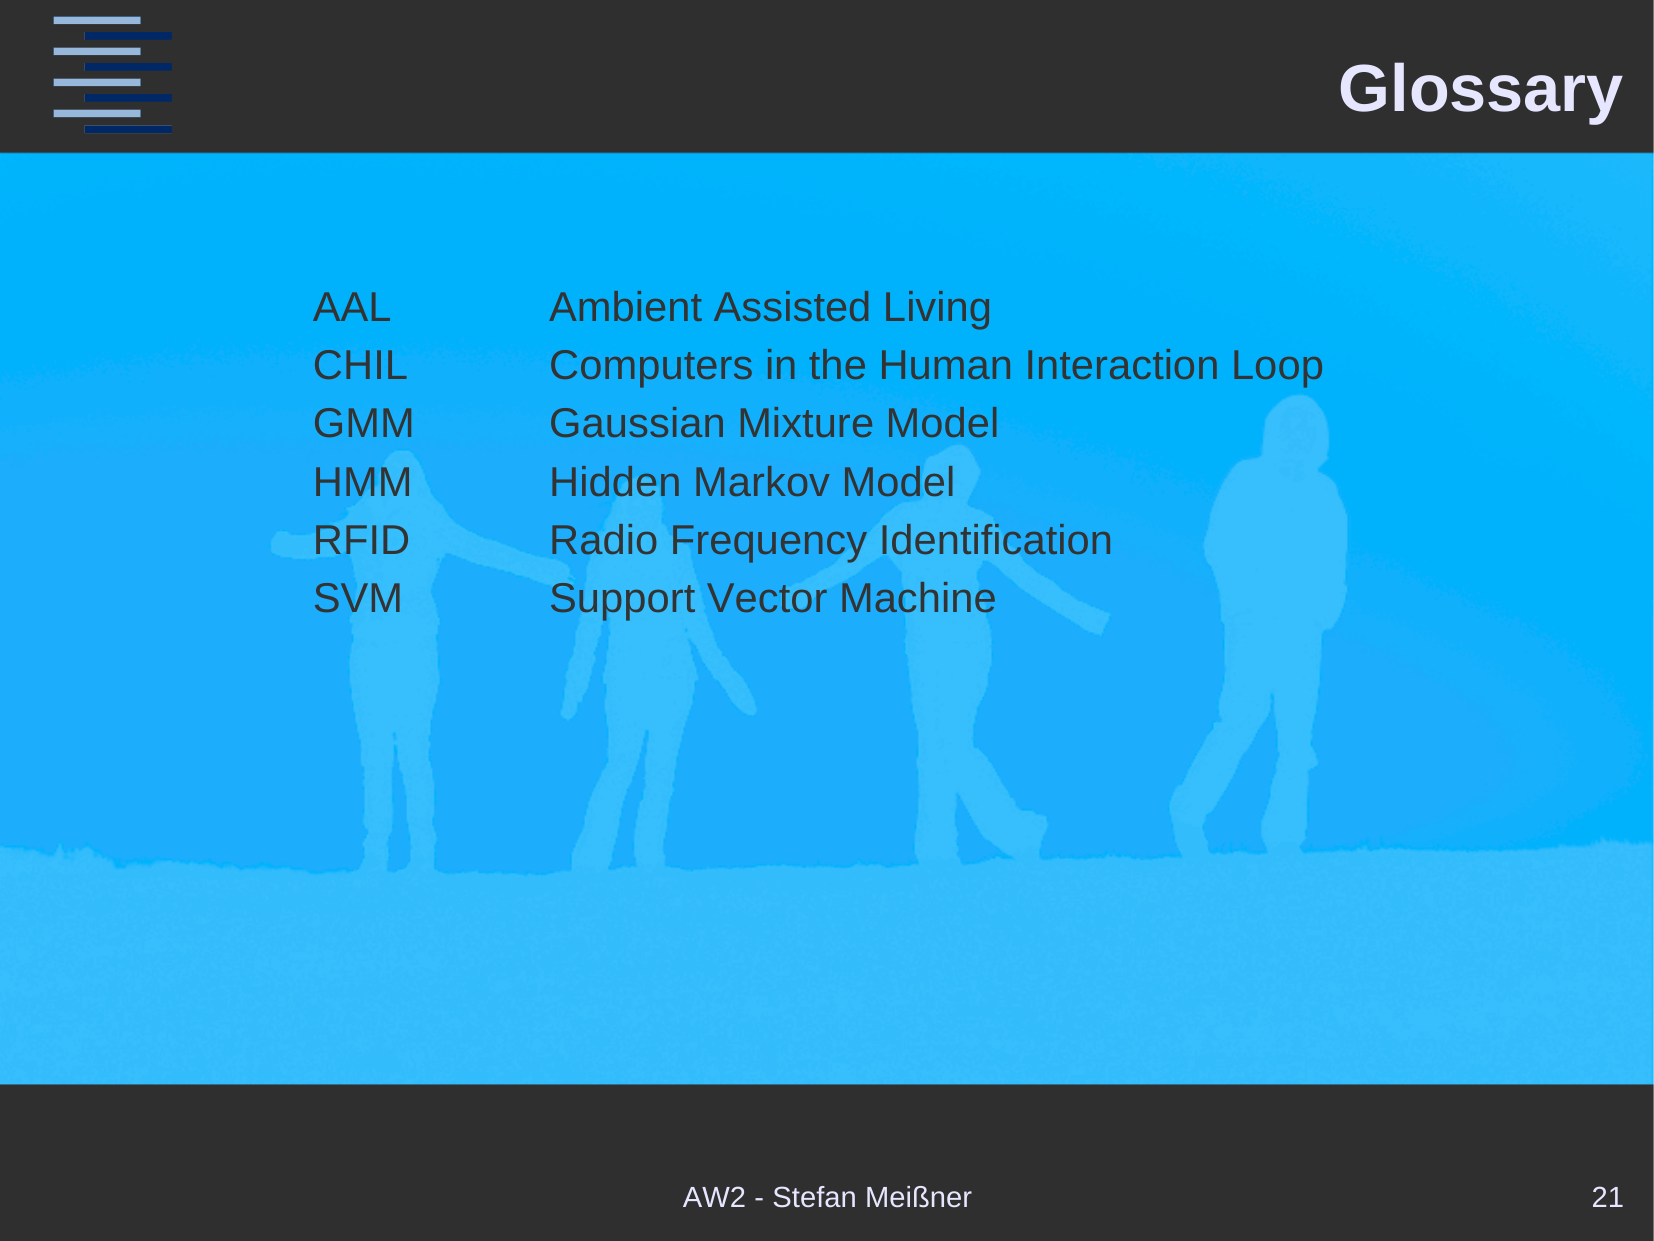

# Glossary
AAL
CHIL
GMM
HMM
RFID
SVM
Ambient Assisted Living
Computers in the Human Interaction Loop
Gaussian Mixture Model
Hidden Markov Model
Radio Frequency Identification
Support Vector Machine
AW2 - Stefan Meißner
21